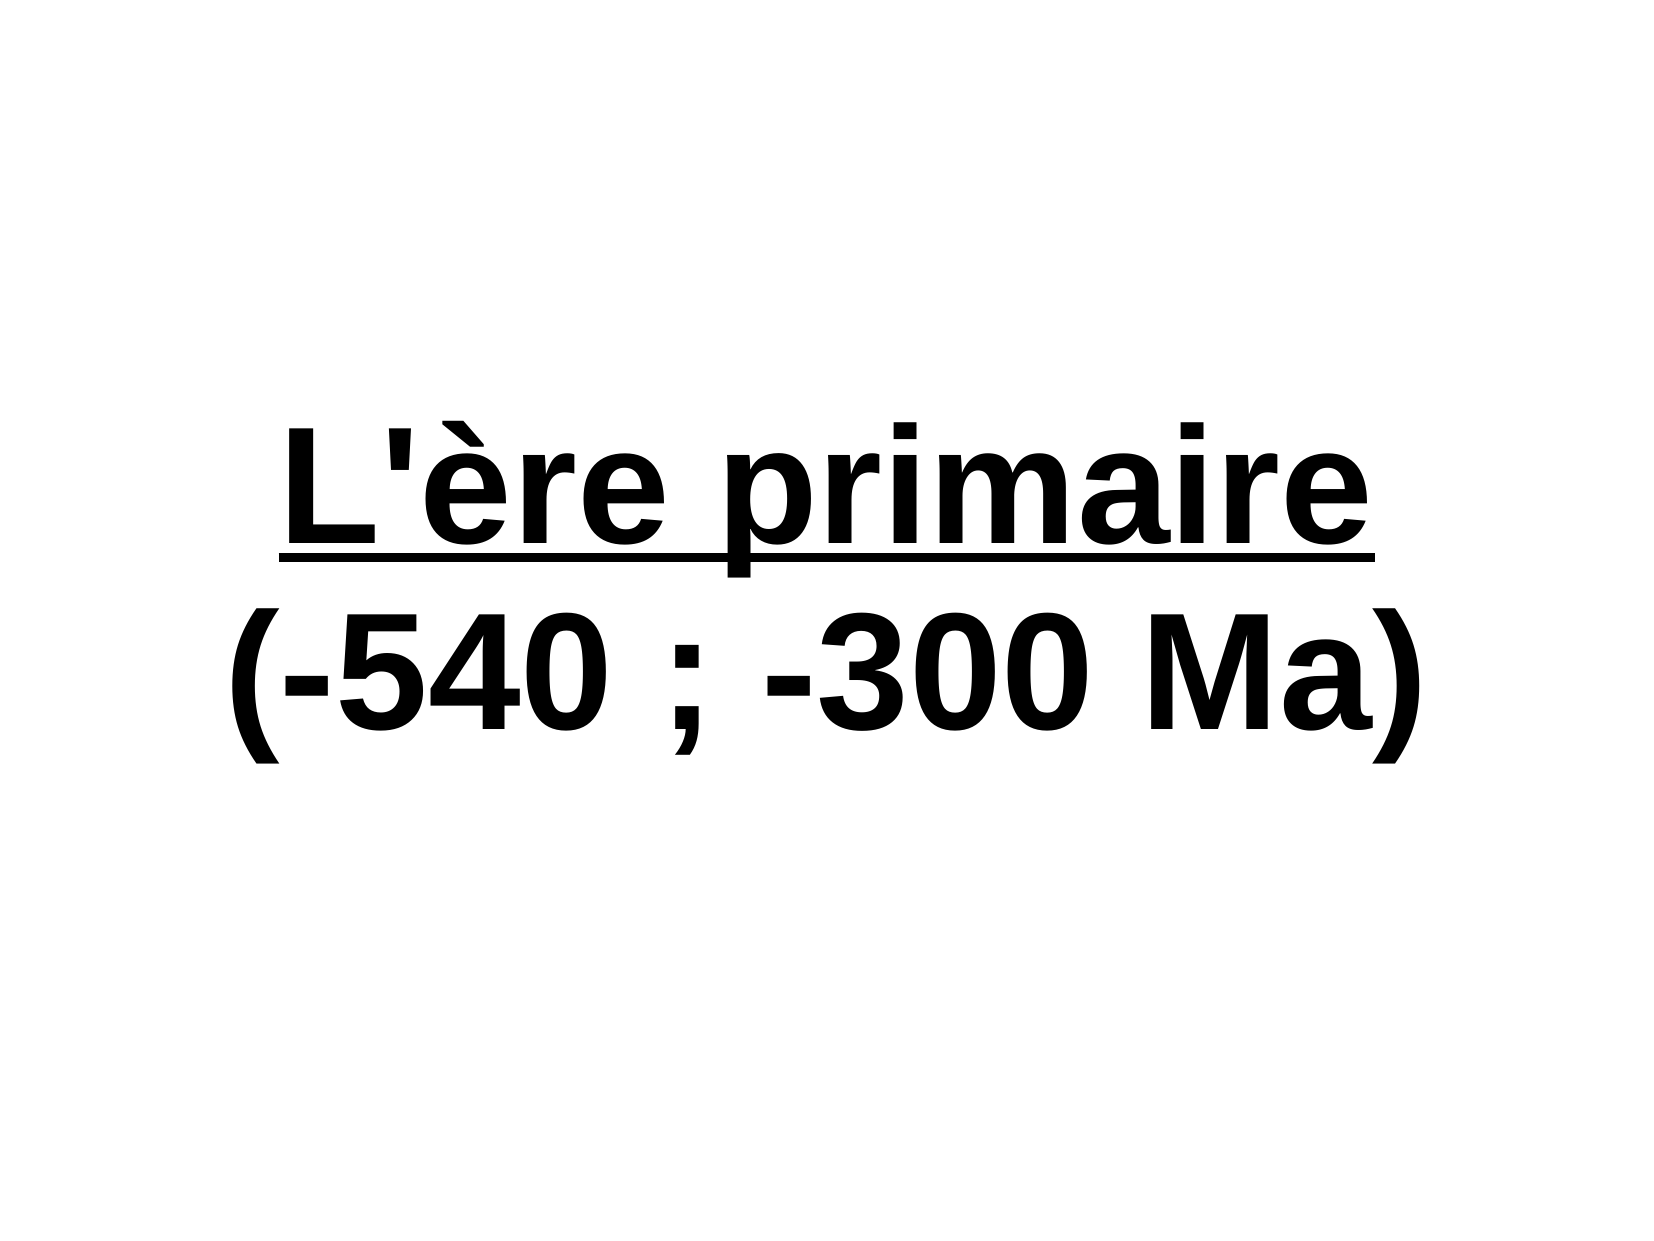

# L'ère primaire
(-540 ; -300 Ma)